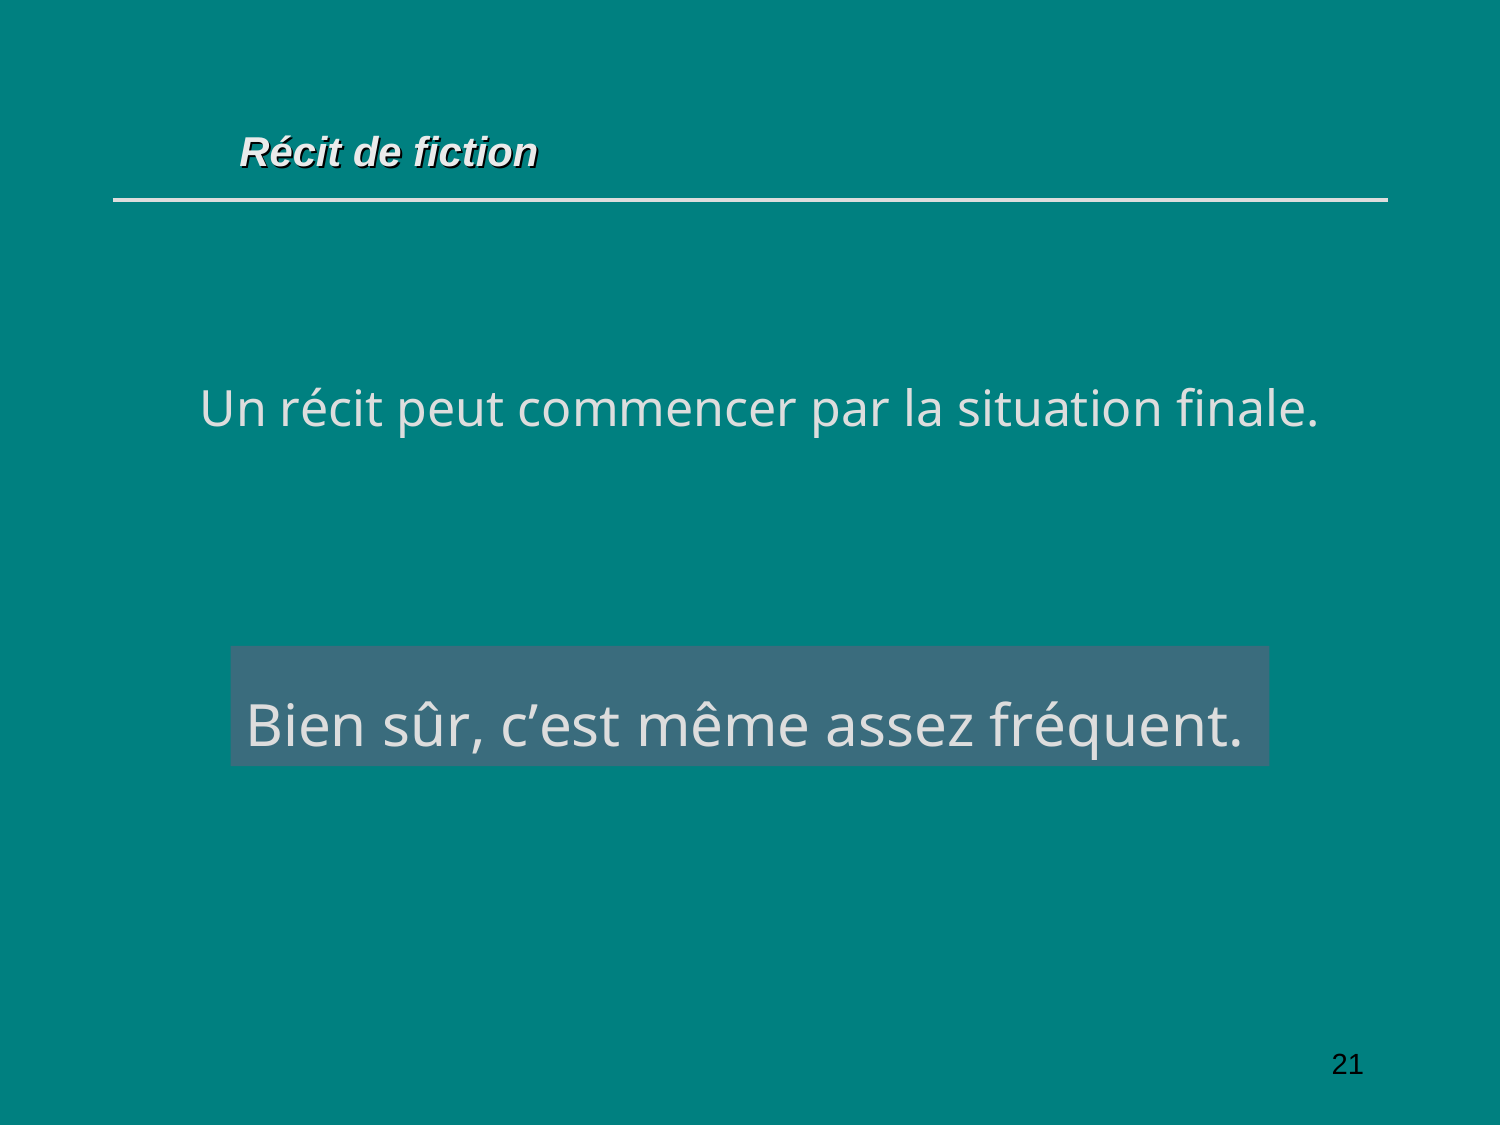

Récit de fiction
Un récit peut commencer par la situation finale.
Oui / Non ?
Bien sûr, c’est même assez fréquent.
21